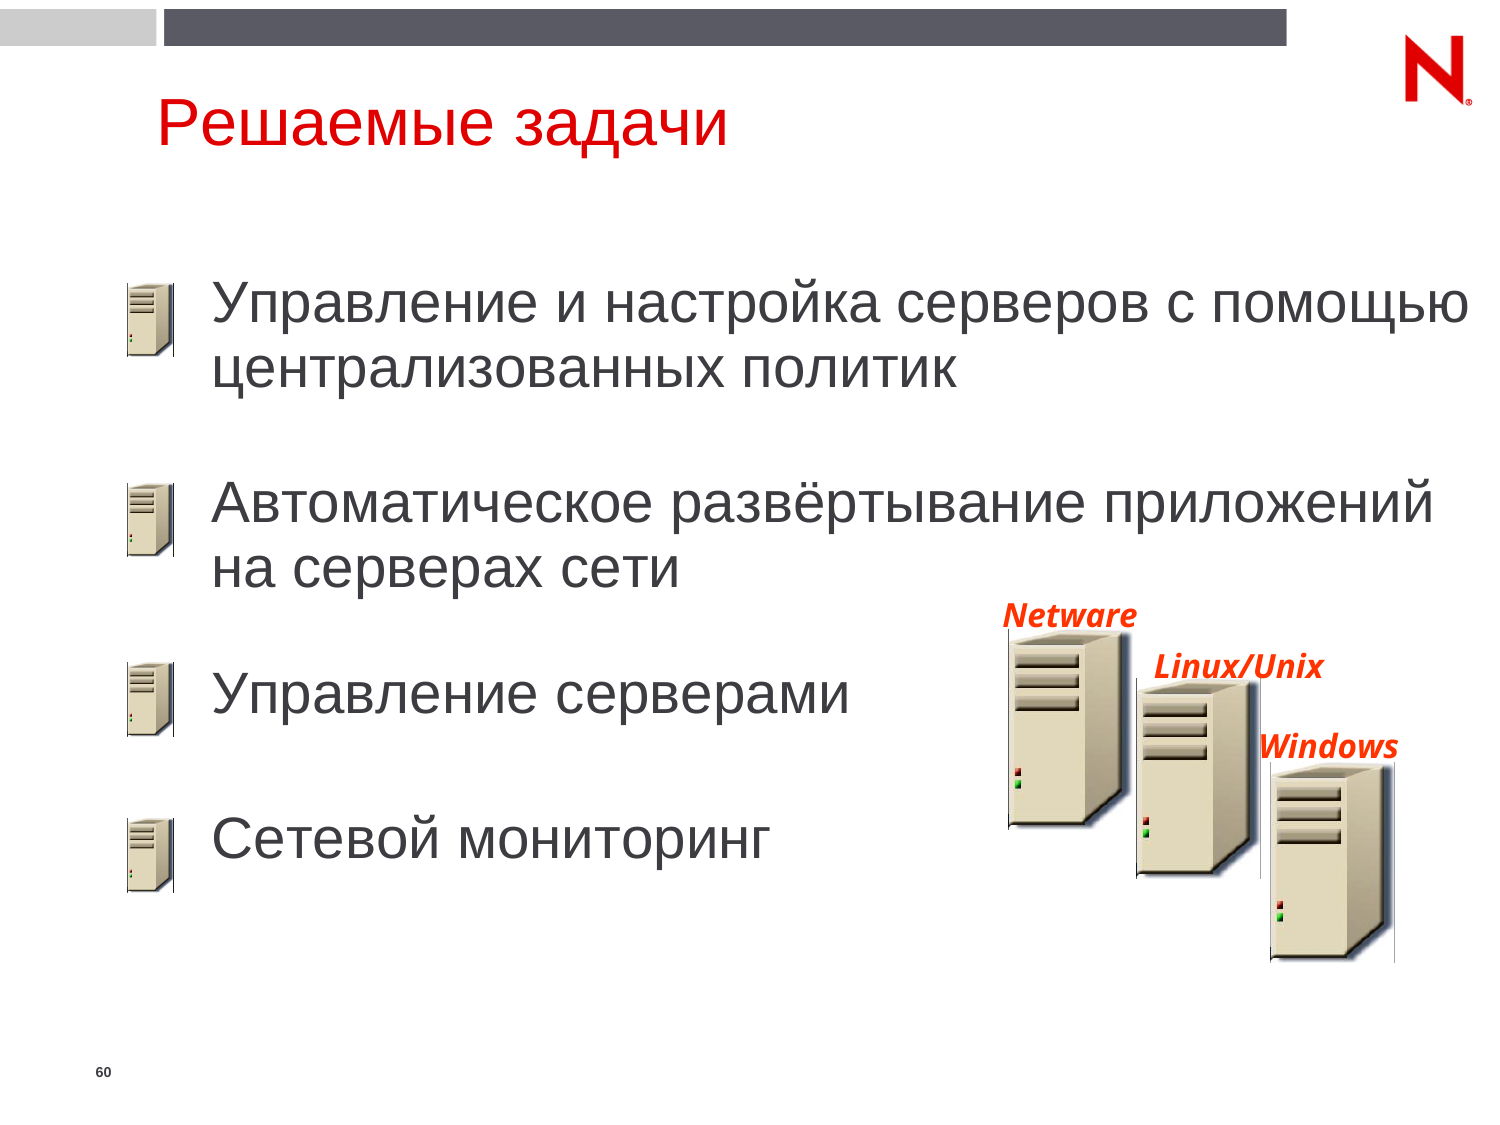

Решаемые задачи
Управление и настройка серверов с помощью централизованных политик
Автоматическое развёртывание приложений на серверах сети
Netware
Linux/Unix
Управление серверами
Windows
Сетевой мониторинг